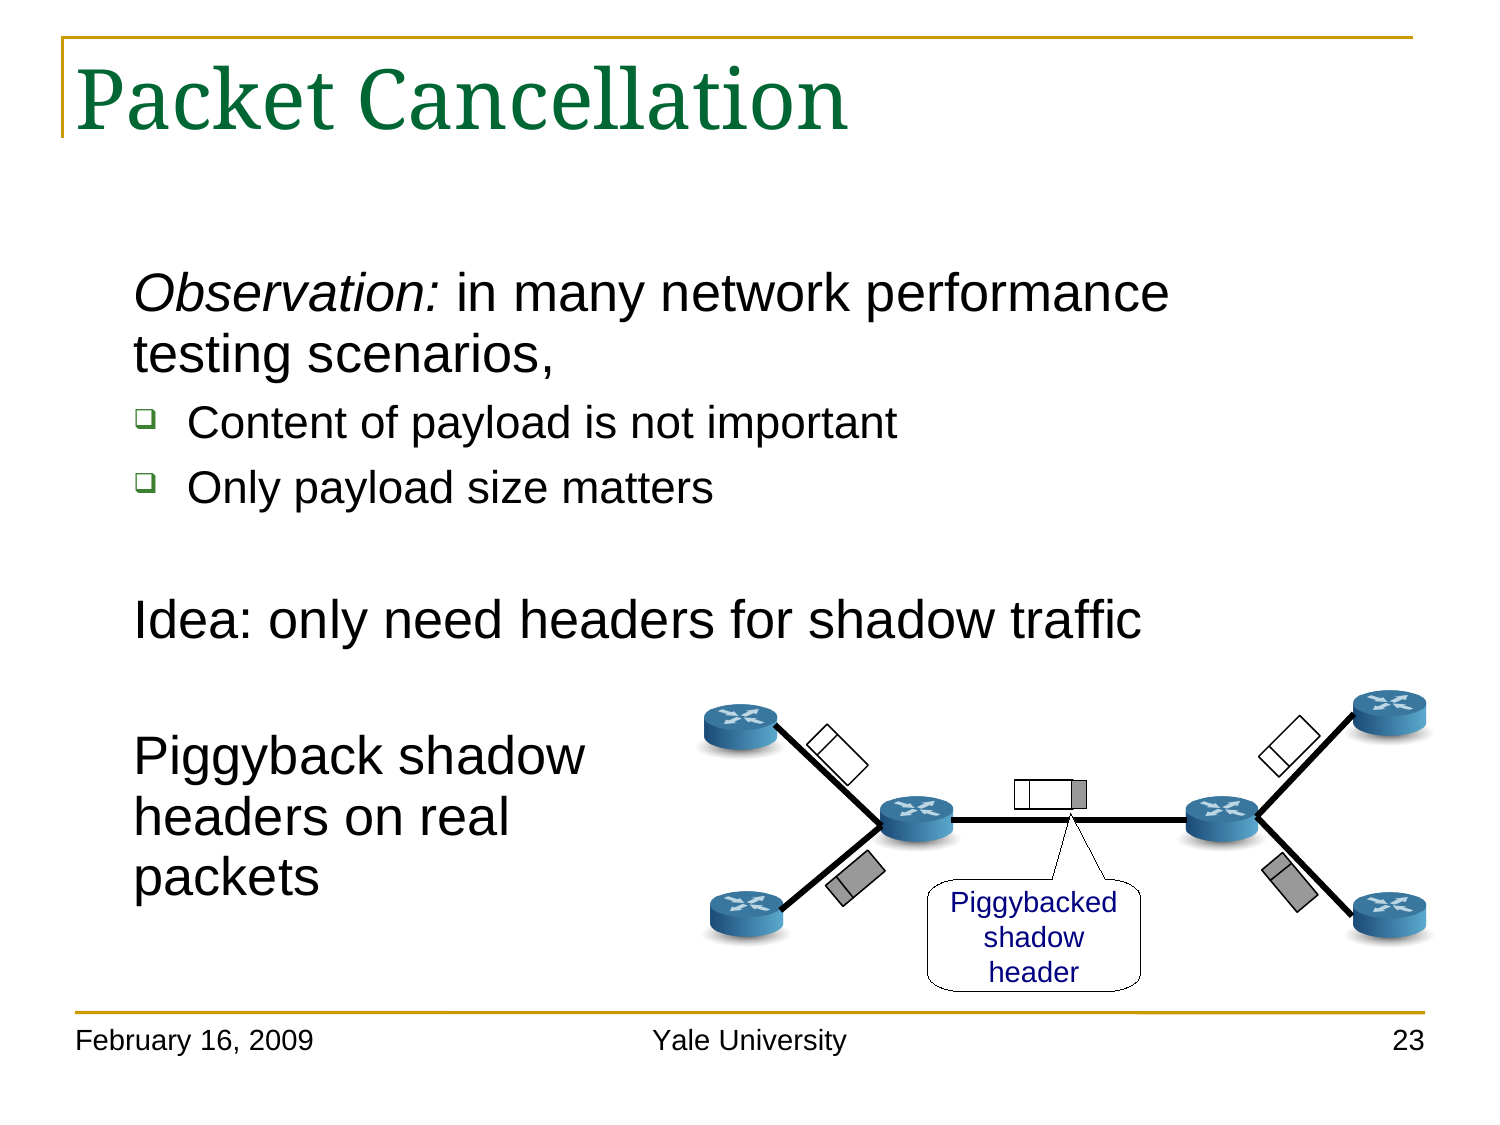

Packet Cancellation
# Observation: in many network performance testing scenarios,
Content of payload is not important
Only payload size matters
Idea: only need headers for shadow traffic
Piggyback shadow
headers on real
packets
Piggybacked
shadow
header
February 16, 2009
Yale University
23